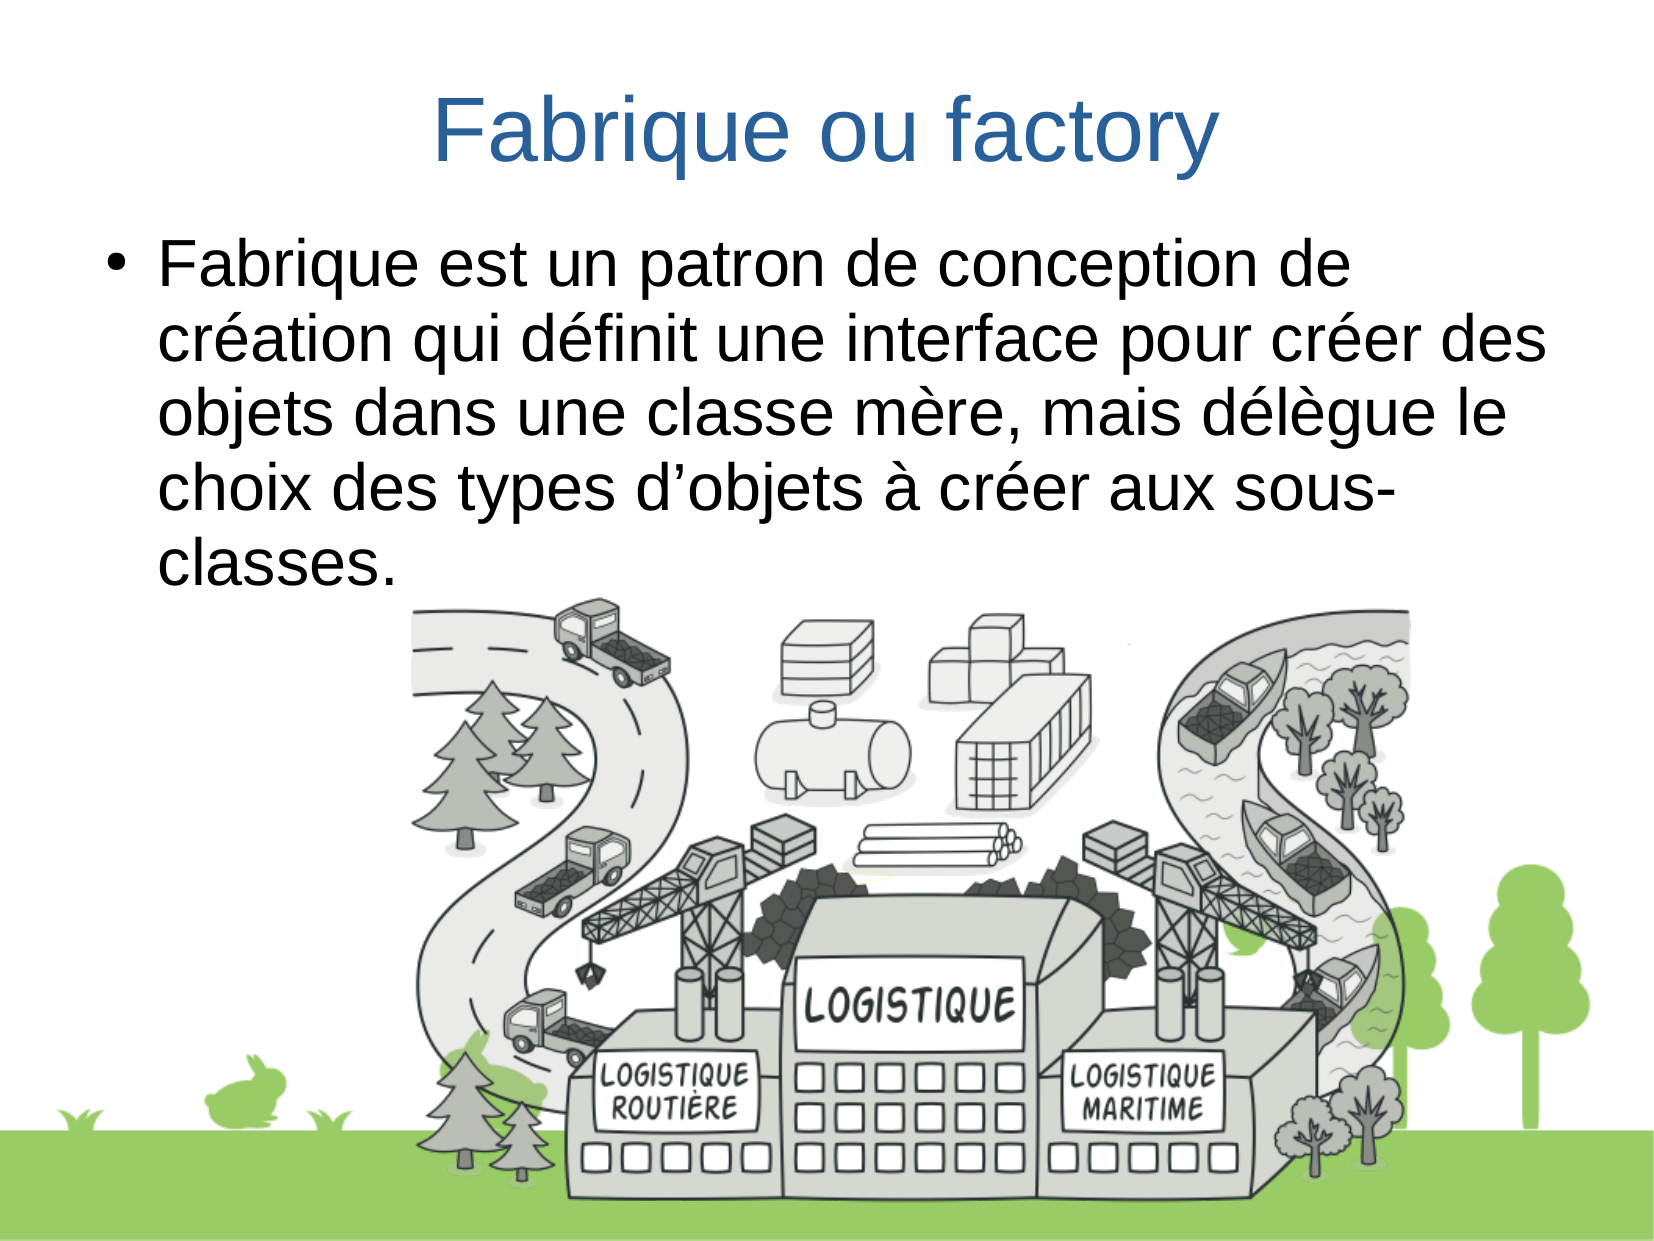

# Fabrique ou factory
Fabrique est un patron de conception de création qui définit une interface pour créer des objets dans une classe mère, mais délègue le choix des types d’objets à créer aux sous-classes.